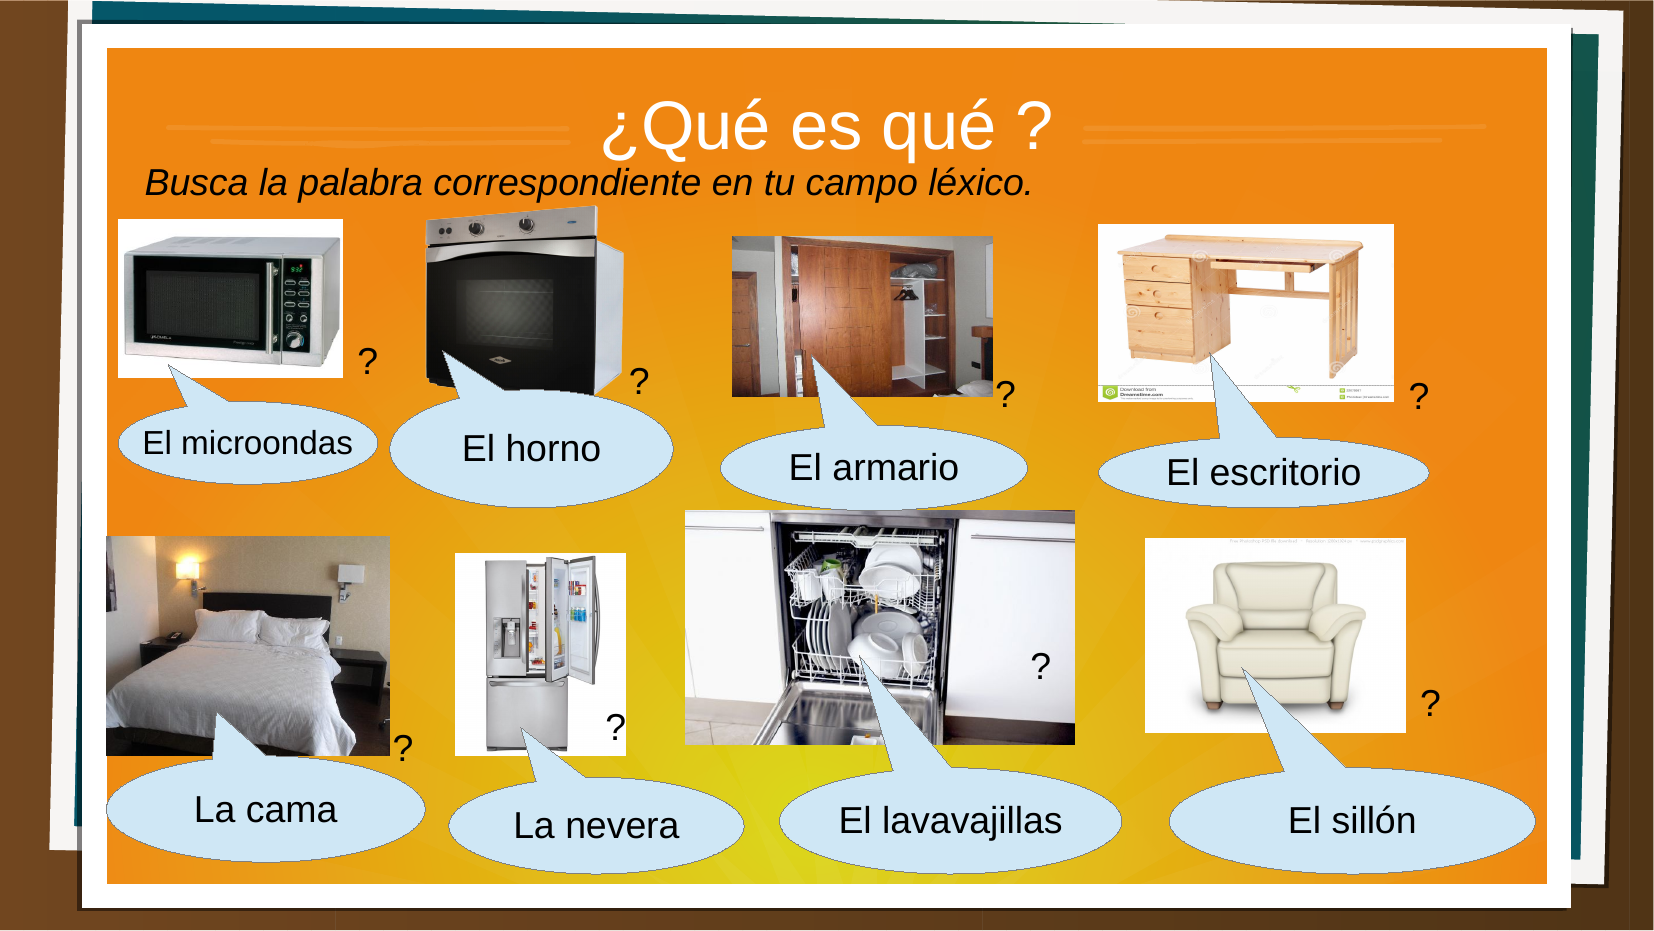

# ¿Qué es qué ?
Busca la palabra correspondiente en tu campo léxico.
?
?
?
?
El horno
El microondas
El armario
El escritorio
?
?
?
?
La cama
El lavavajillas
El sillón
La nevera